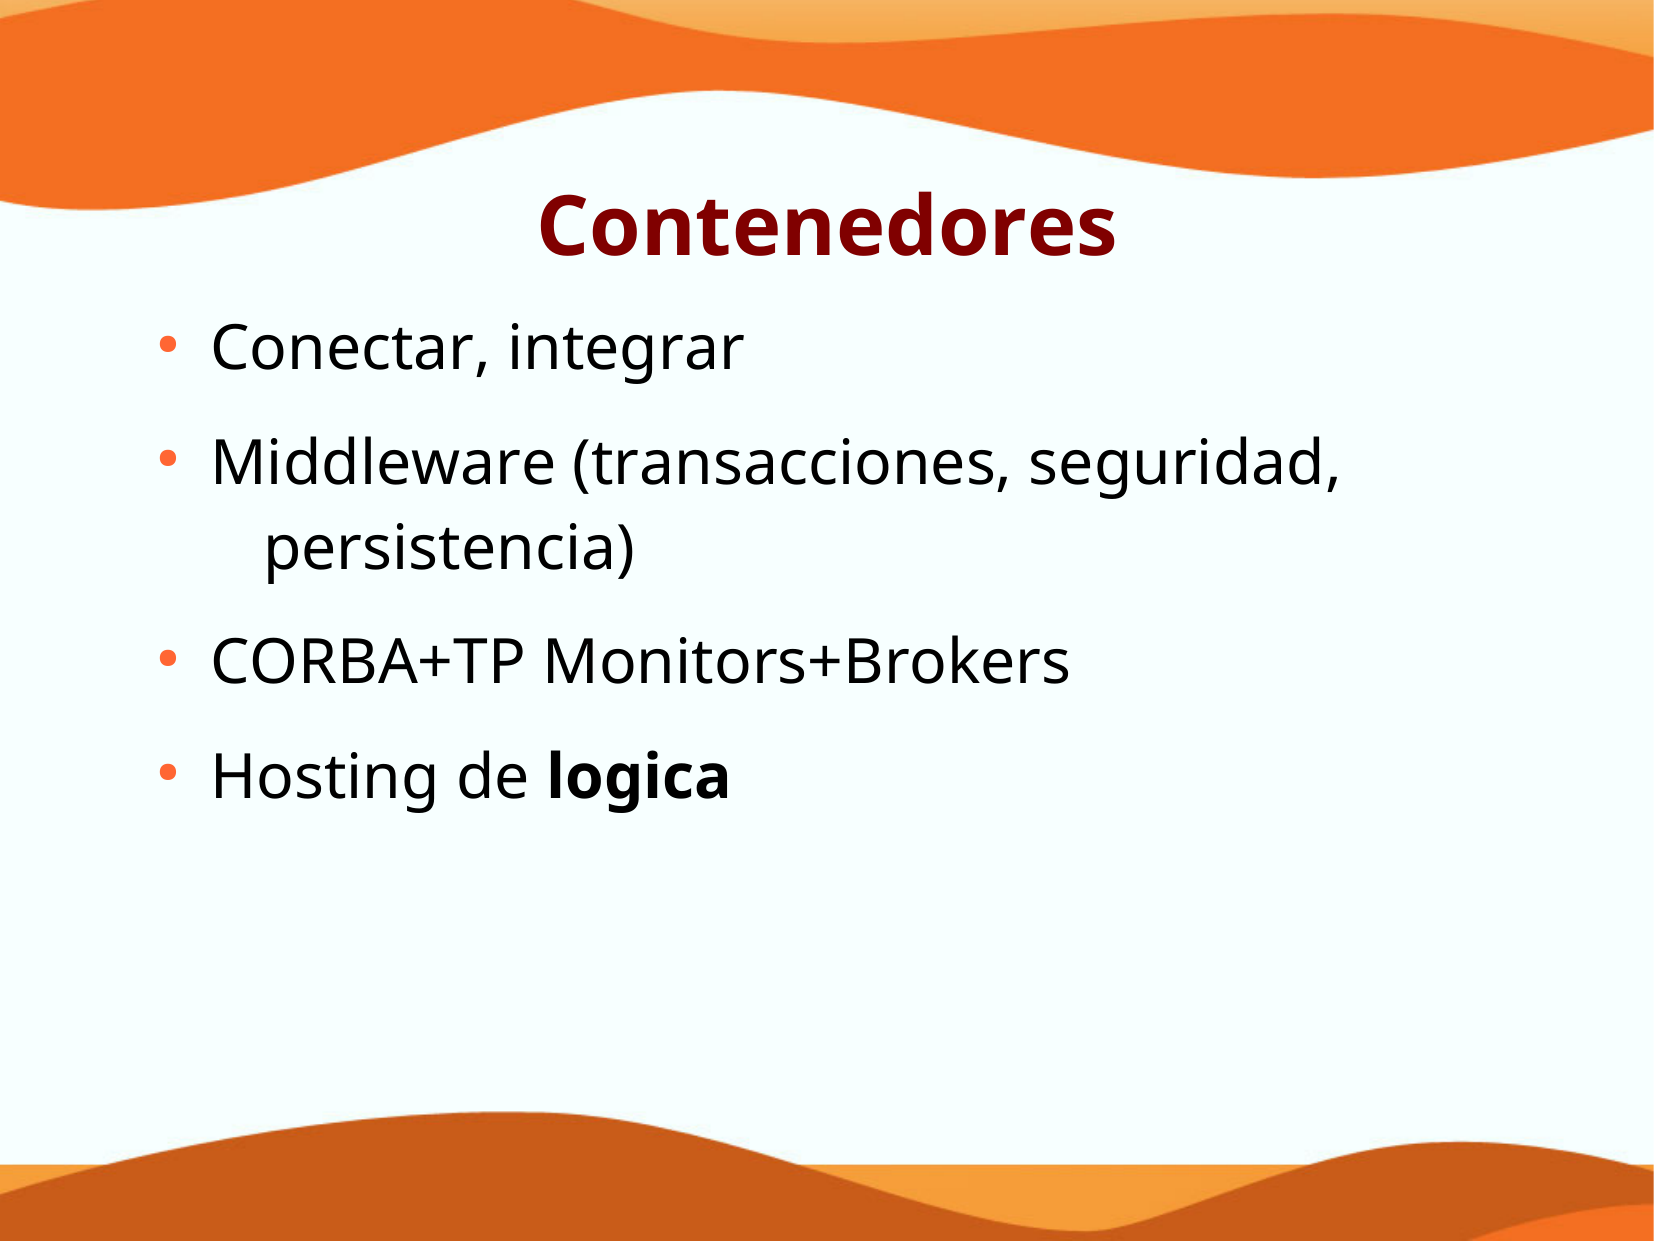

# Contenedores
Conectar, integrar
Middleware (transacciones, seguridad, persistencia)
CORBA+TP Monitors+Brokers
Hosting de logica